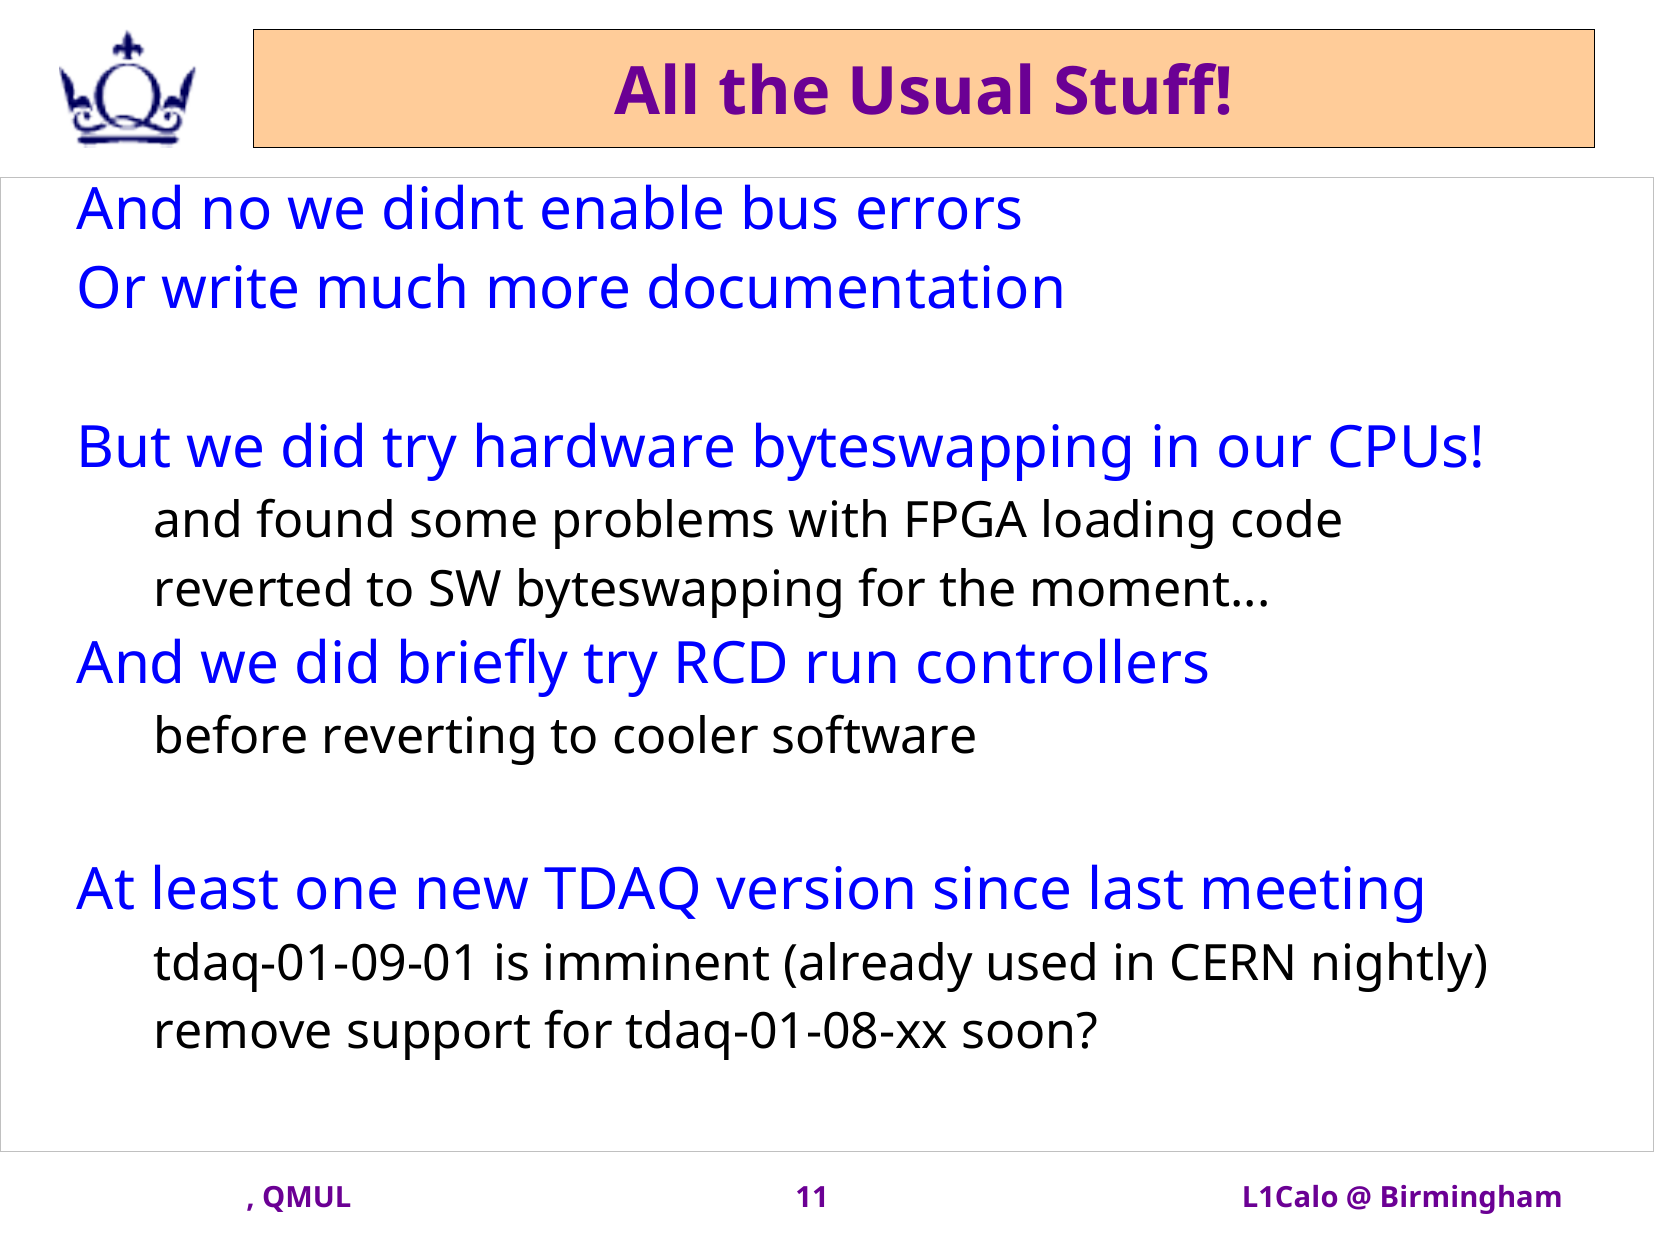

# All the Usual Stuff!
And no we didnt enable bus errors
Or write much more documentation
But we did try hardware byteswapping in our CPUs!
and found some problems with FPGA loading code
reverted to SW byteswapping for the moment...
And we did briefly try RCD run controllers
before reverting to cooler software
At least one new TDAQ version since last meeting
tdaq-01-09-01 is imminent (already used in CERN nightly)
remove support for tdaq-01-08-xx soon?